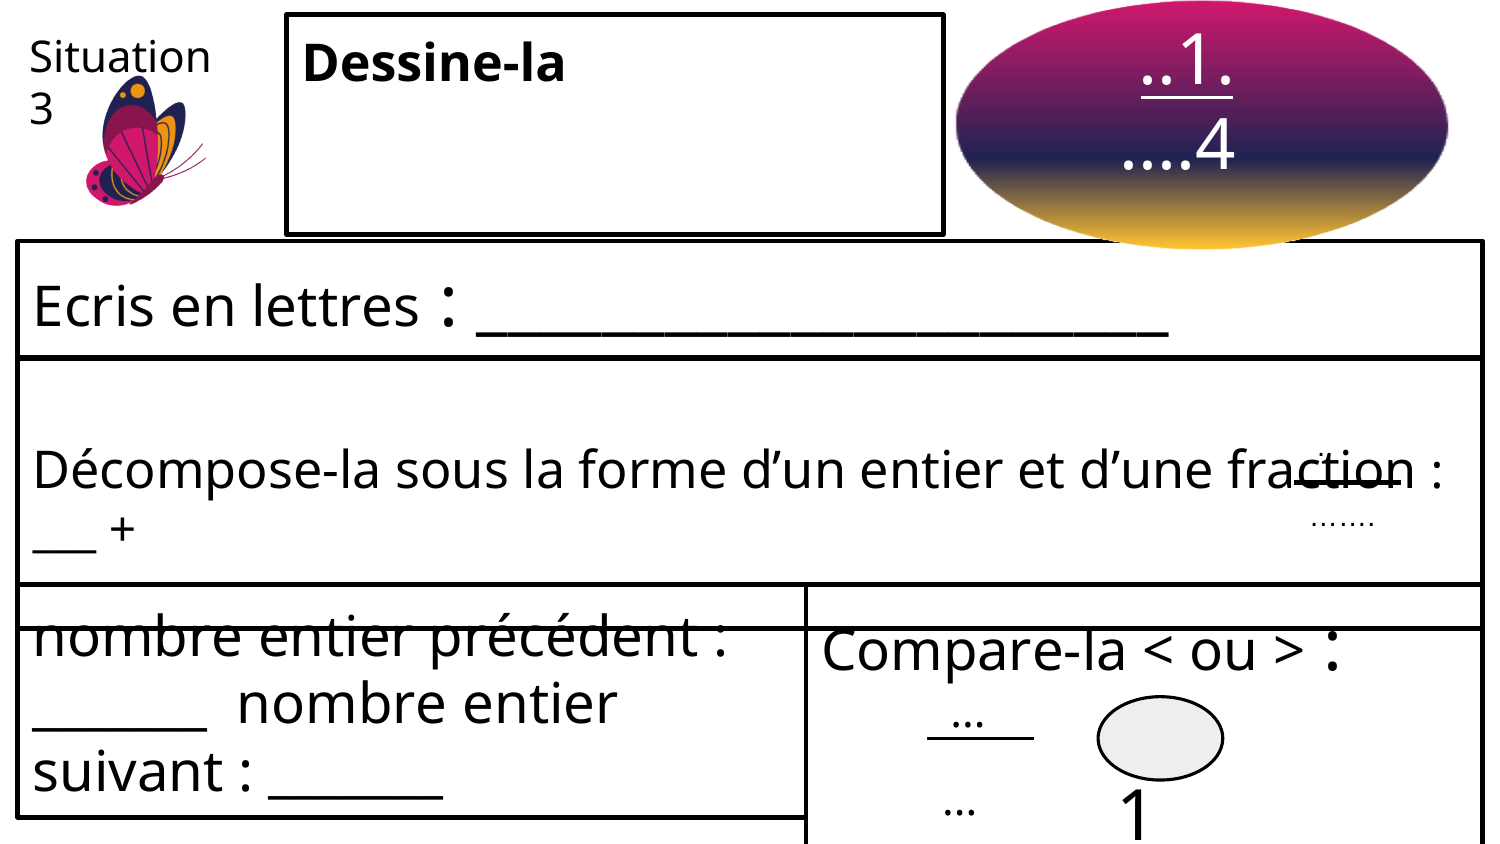

..1.
....4
Situation 3
Dessine-la
Ecris en lettres : ______________________
Décompose-la sous la forme d’un entier et d’une fraction : ___ +
 ..
…….
nombre entier précédent : _______ nombre entier suivant : _______
Compare-la < ou > :
 1
 ...
...